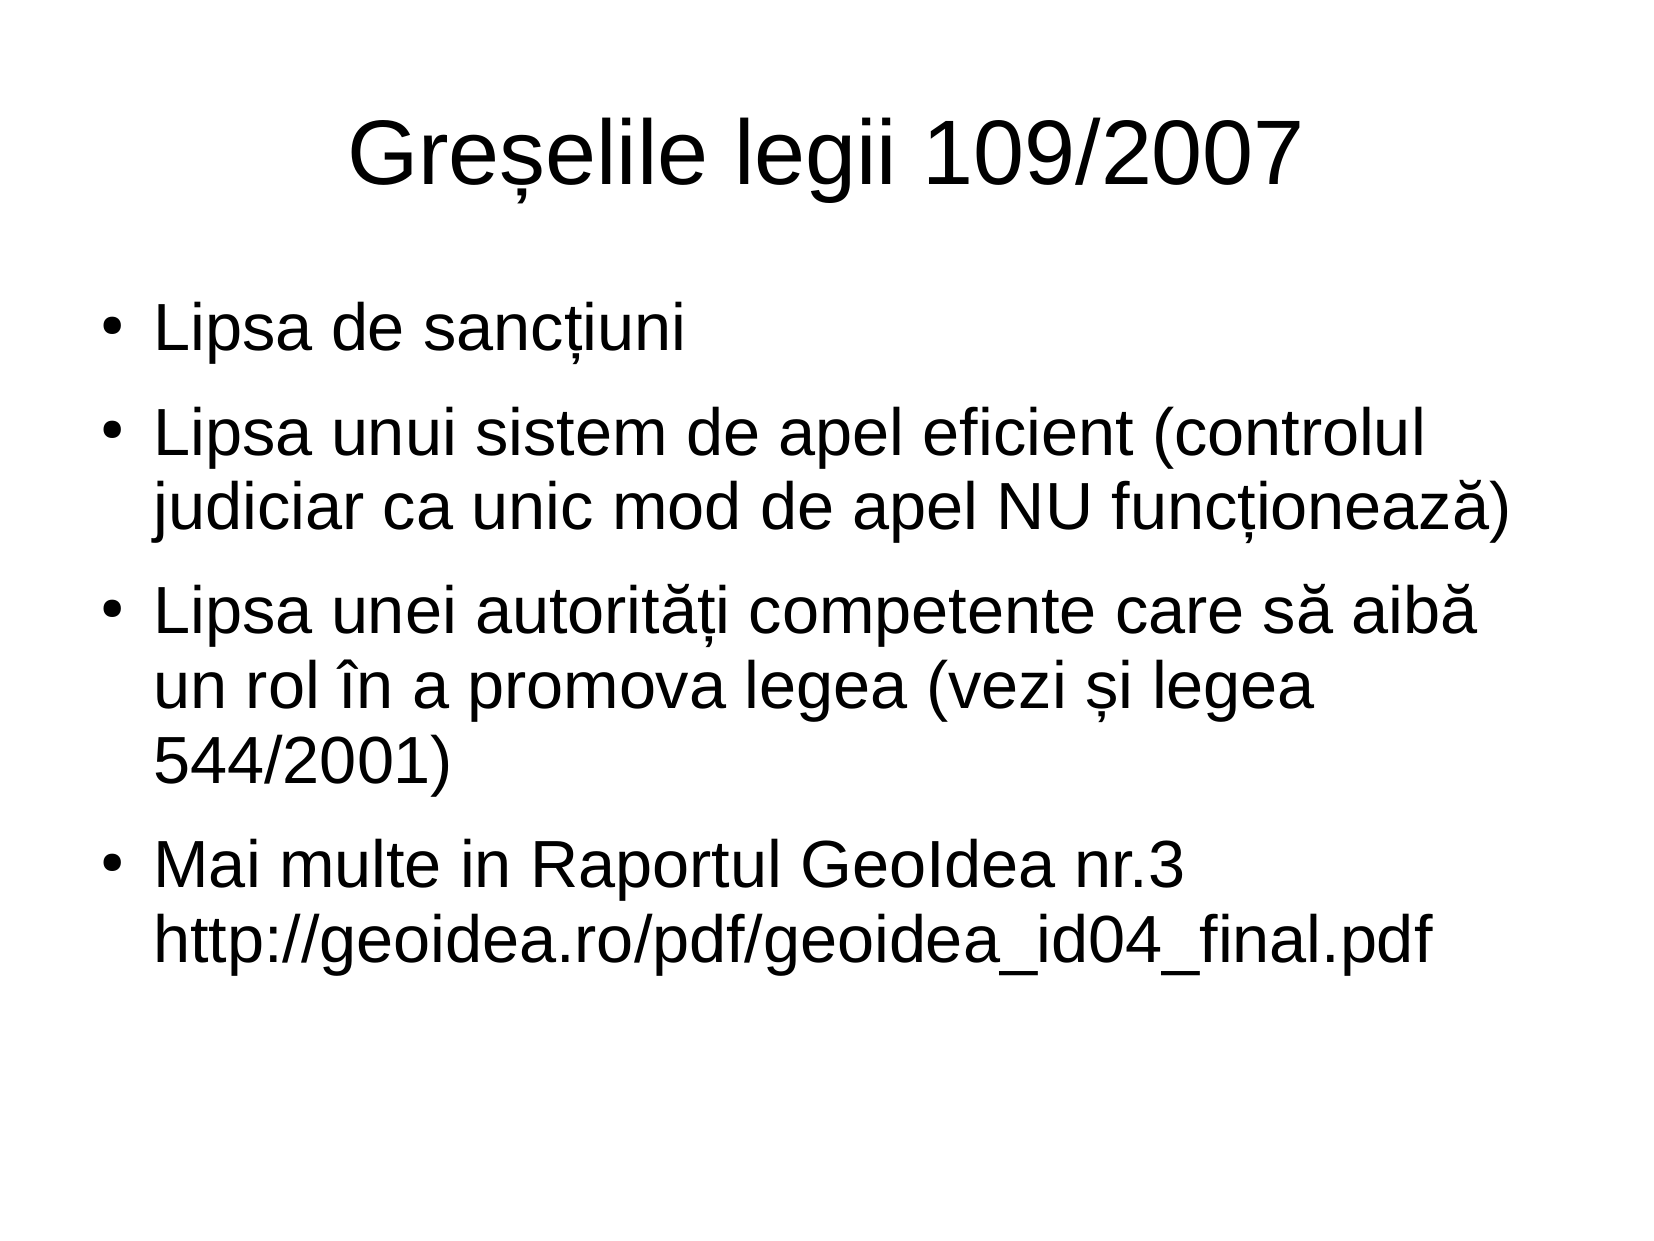

# Greșelile legii 109/2007
Lipsa de sancțiuni
Lipsa unui sistem de apel eficient (controlul judiciar ca unic mod de apel NU funcționează)
Lipsa unei autorități competente care să aibă un rol în a promova legea (vezi și legea 544/2001)
Mai multe in Raportul GeoIdea nr.3 http://geoidea.ro/pdf/geoidea_id04_final.pdf